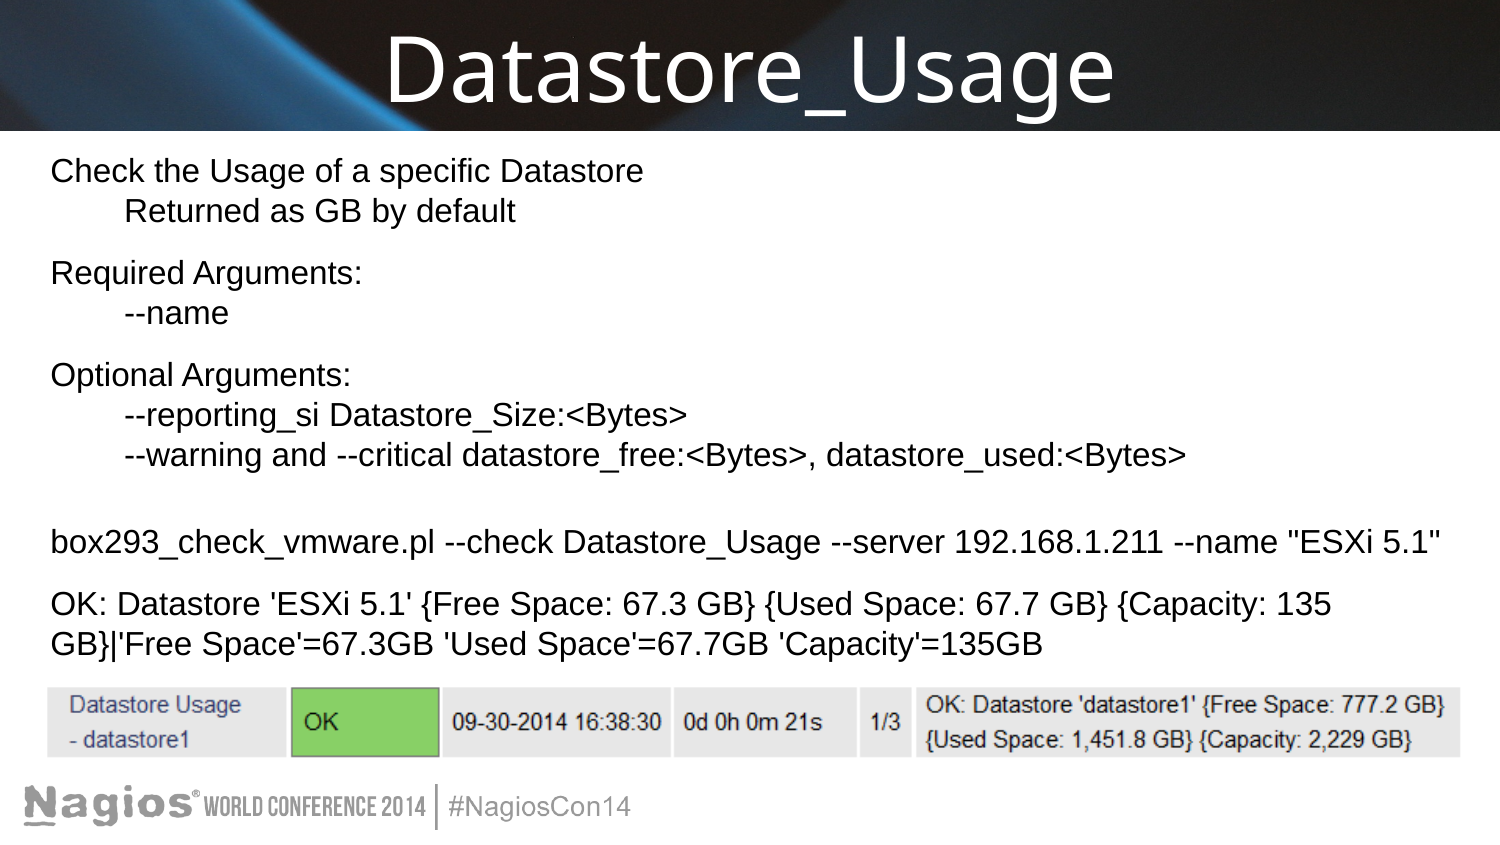

# Datastore_Usage
Check the Usage of a specific Datastore
	Returned as GB by default
Required Arguments:
	--name
Optional Arguments:
	--reporting_si Datastore_Size:<Bytes>
	--warning and --critical datastore_free:<Bytes>, datastore_used:<Bytes>
box293_check_vmware.pl --check Datastore_Usage --server 192.168.1.211 --name "ESXi 5.1"
OK: Datastore 'ESXi 5.1' {Free Space: 67.3 GB} {Used Space: 67.7 GB} {Capacity: 135 GB}|'Free Space'=67.3GB 'Used Space'=67.7GB 'Capacity'=135GB